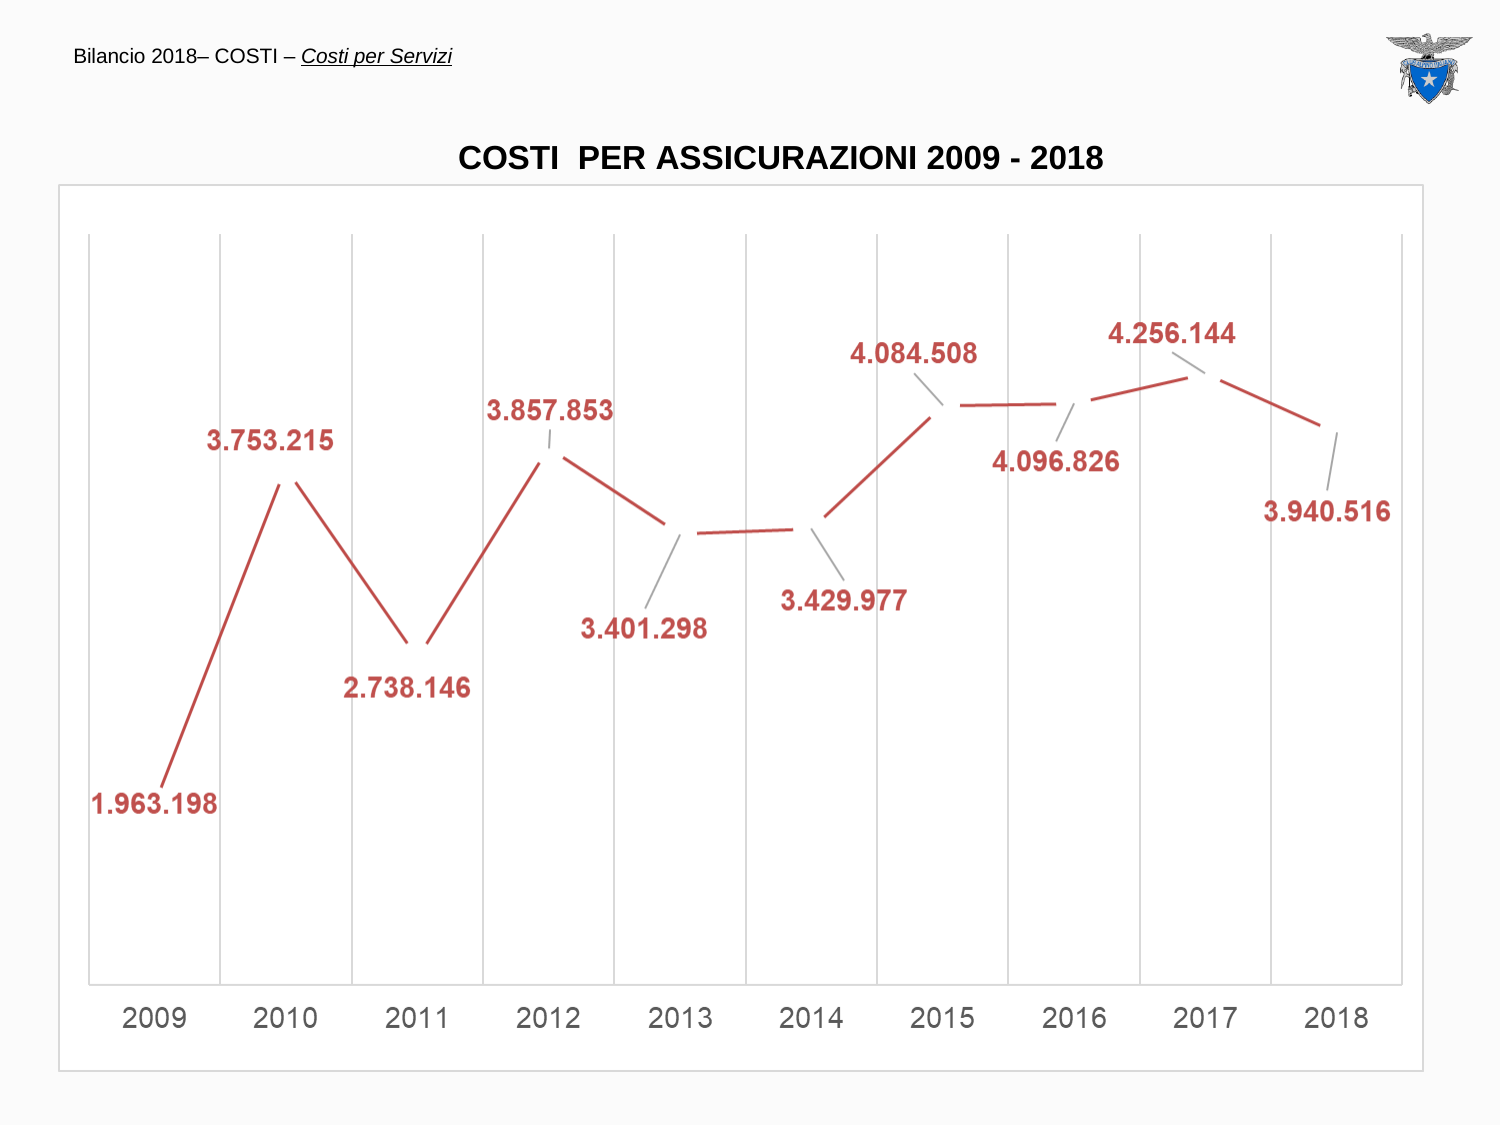

Bilancio 2018– COSTI – Costi per Servizi
COSTI PER ASSICURAZIONI 2009 - 2018